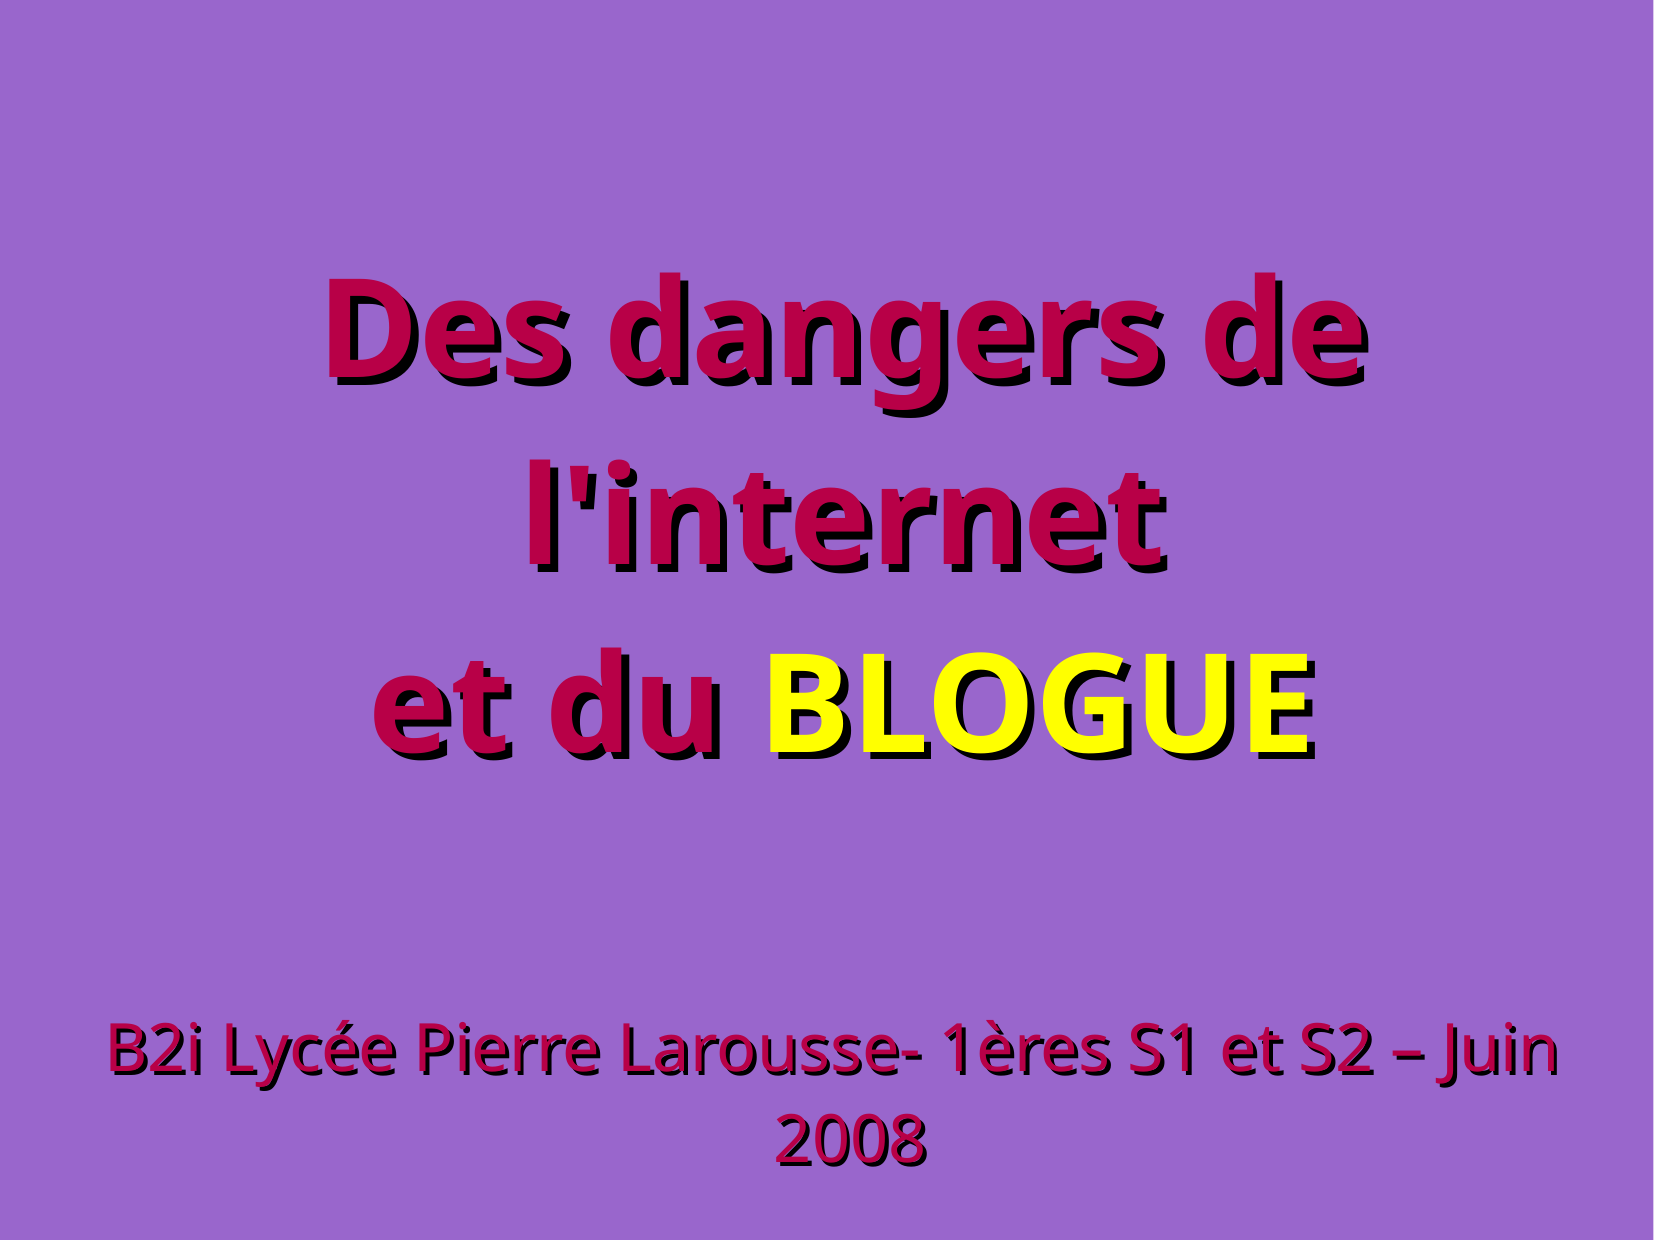

Des dangers de l'internet
et du BLOGUE
# B2i Lycée Pierre Larousse- 1ères S1 et S2 – Juin 2008